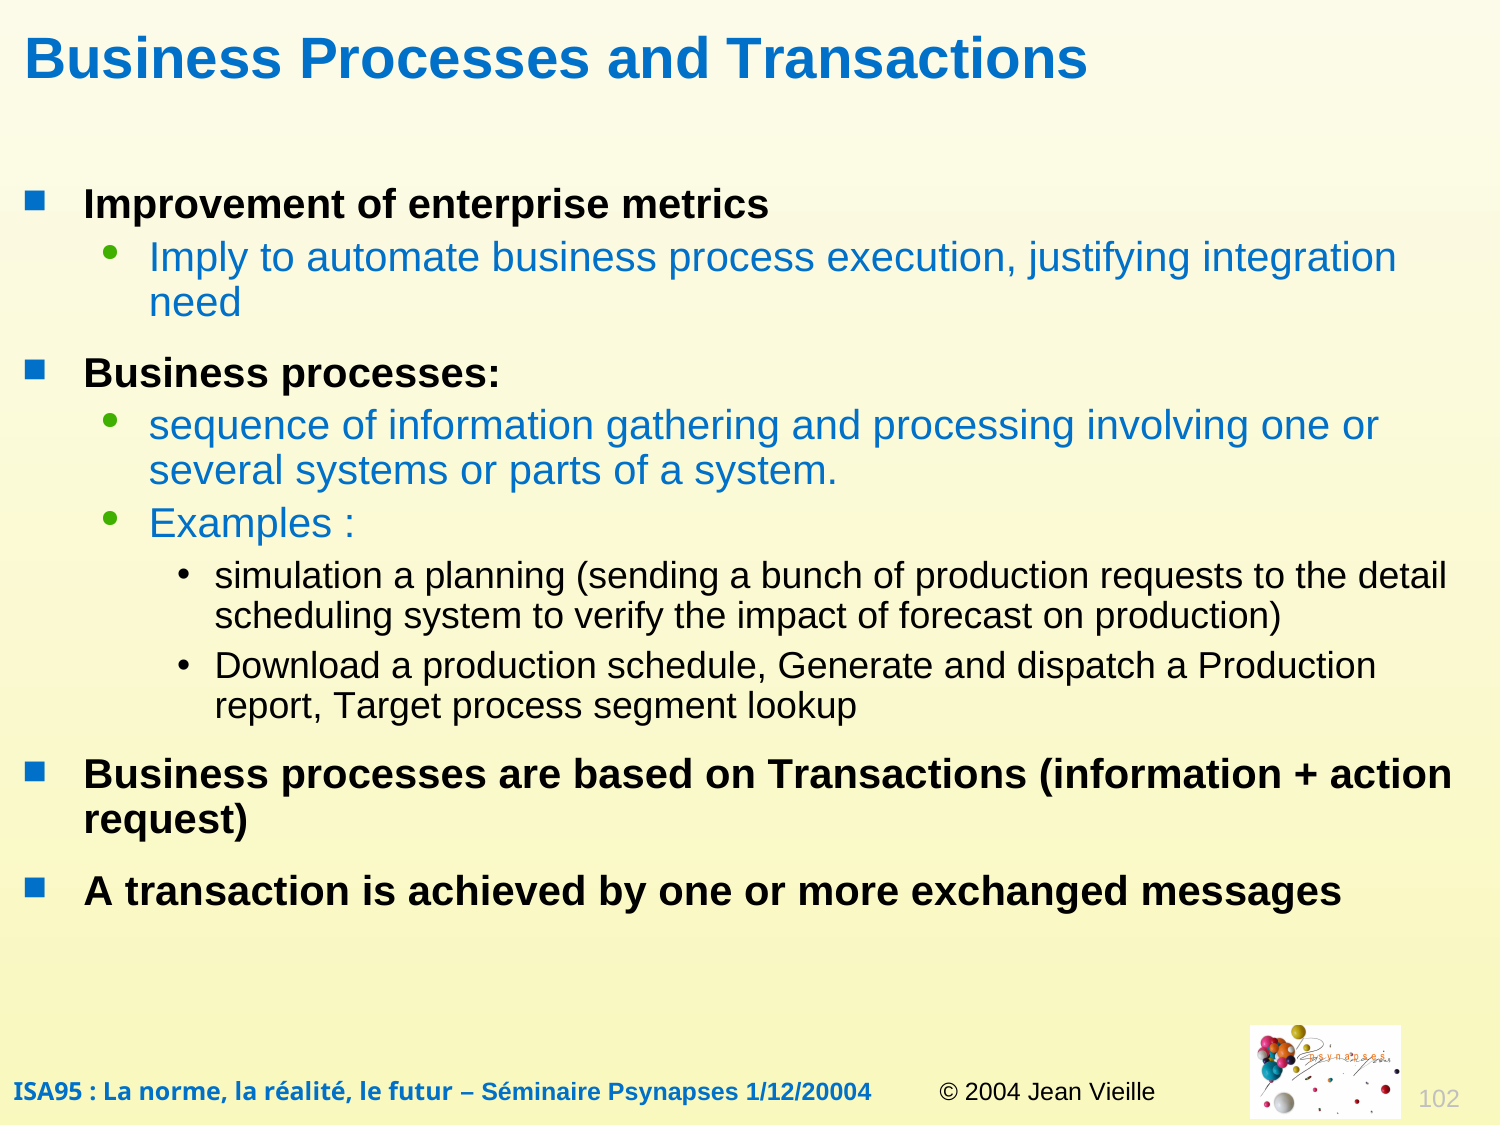

# Business Processes and Transactions
Improvement of enterprise metrics
Imply to automate business process execution, justifying integration need
Business processes:
sequence of information gathering and processing involving one or several systems or parts of a system.
Examples :
simulation a planning (sending a bunch of production requests to the detail scheduling system to verify the impact of forecast on production)
Download a production schedule, Generate and dispatch a Production report, Target process segment lookup
Business processes are based on Transactions (information + action request)
A transaction is achieved by one or more exchanged messages